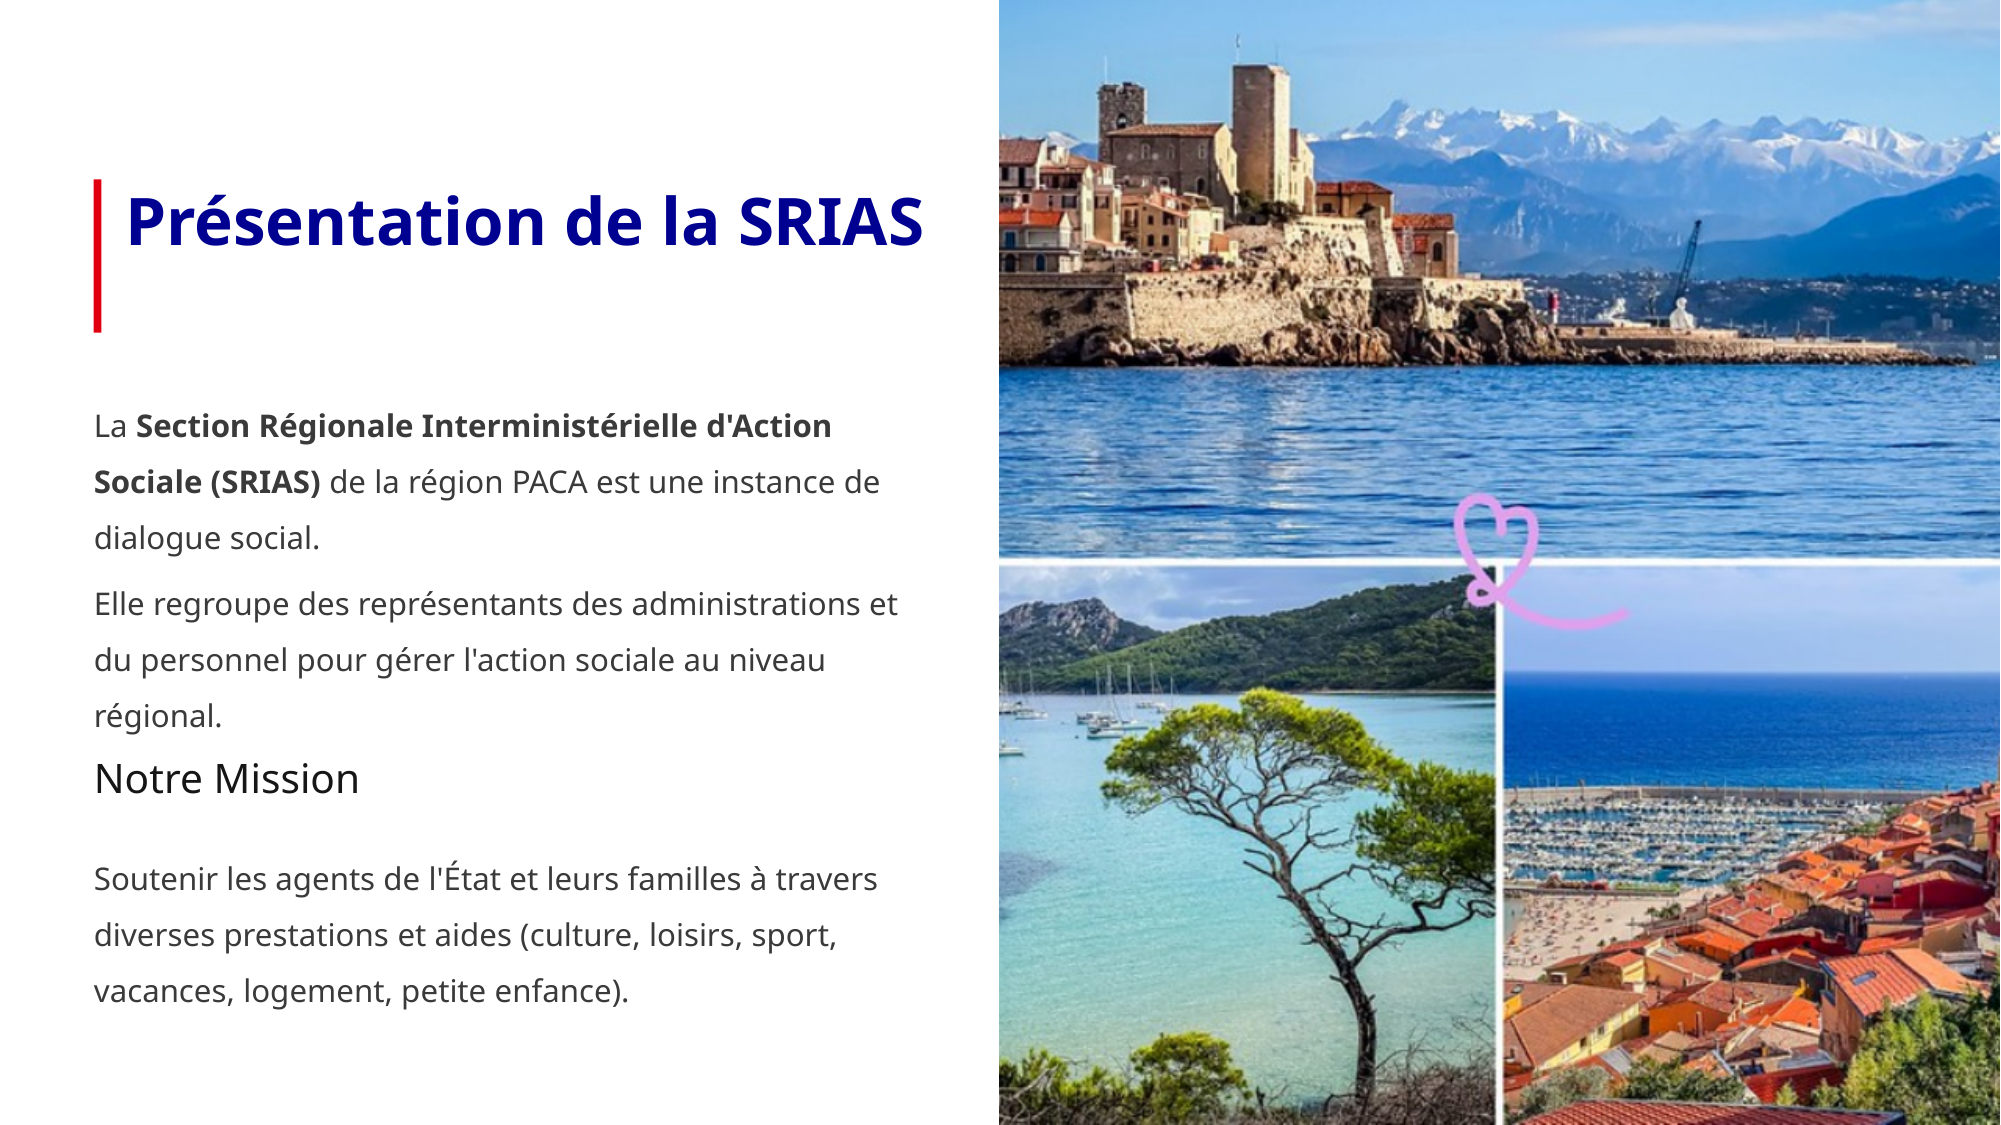

Présentation de la SRIAS
La Section Régionale Interministérielle d'Action Sociale (SRIAS) de la région PACA est une instance de dialogue social.
Elle regroupe des représentants des administrations et du personnel pour gérer l'action sociale au niveau régional.
Notre Mission
Soutenir les agents de l'État et leurs familles à travers diverses prestations et aides (culture, loisirs, sport, vacances, logement, petite enfance).